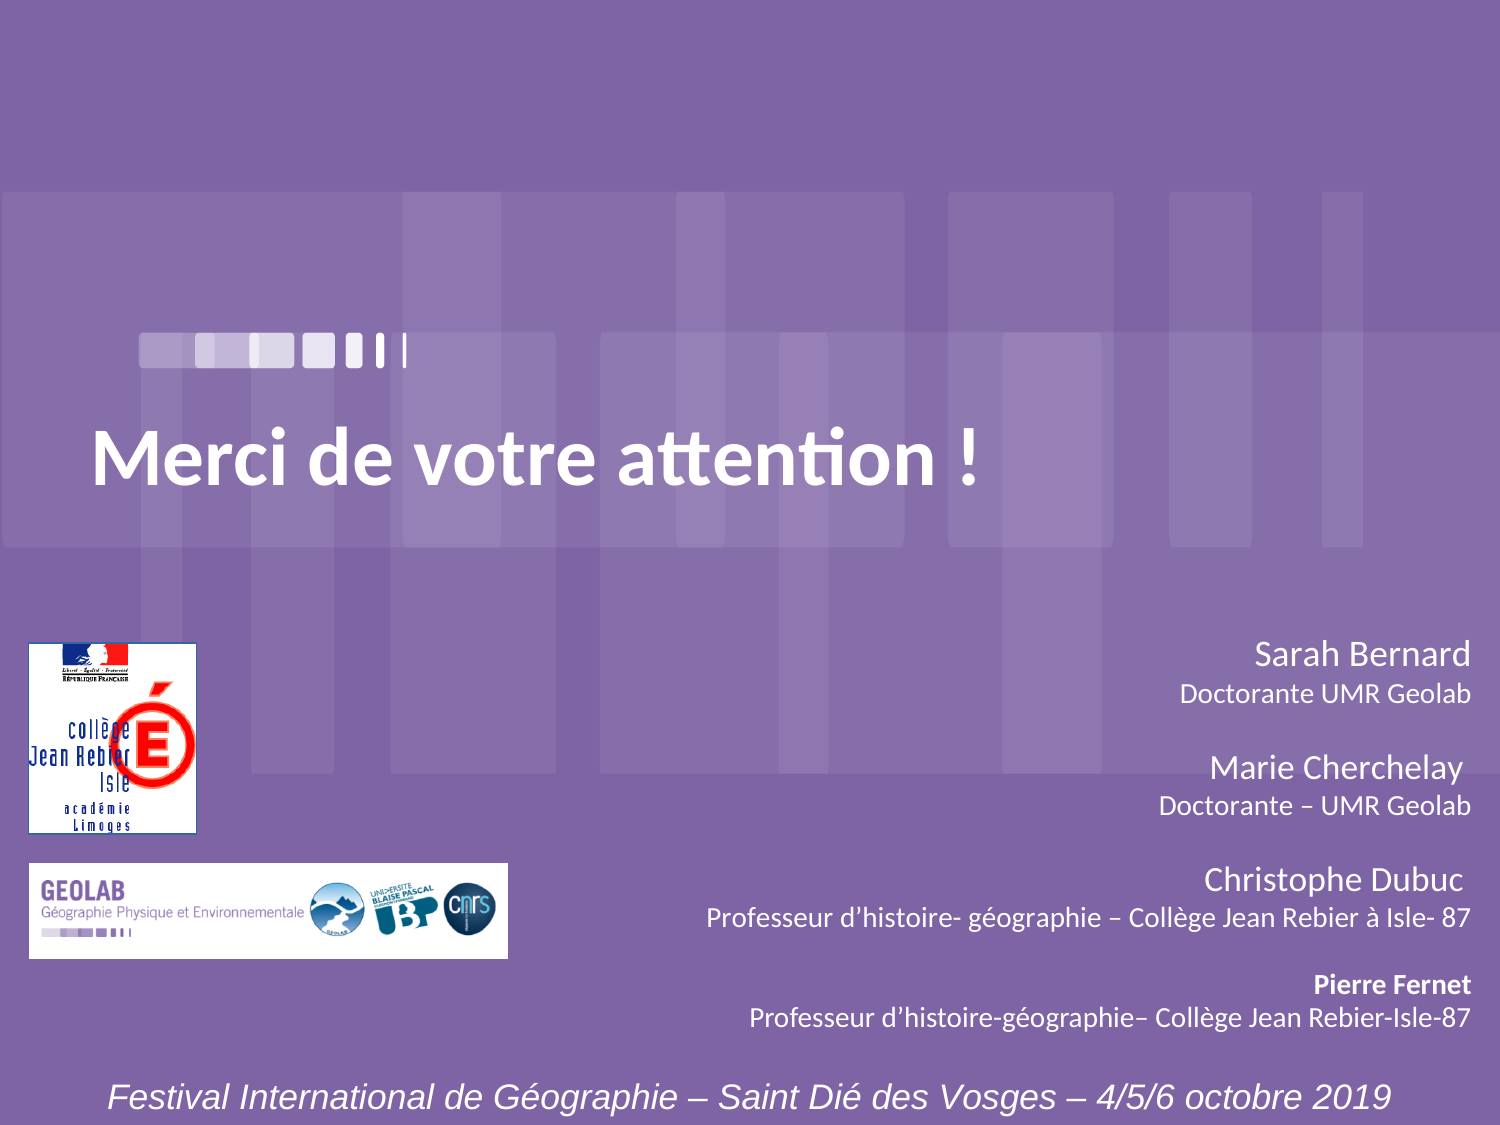

Merci de votre attention !
Sarah Bernard
Doctorante UMR Geolab
Marie Cherchelay
Doctorante – UMR Geolab
Christophe Dubuc
Professeur d’histoire- géographie – Collège Jean Rebier à Isle- 87
Pierre Fernet
Professeur d’histoire-géographie– Collège Jean Rebier-Isle-87
Festival International de Géographie – Saint Dié des Vosges – 4/5/6 octobre 2019